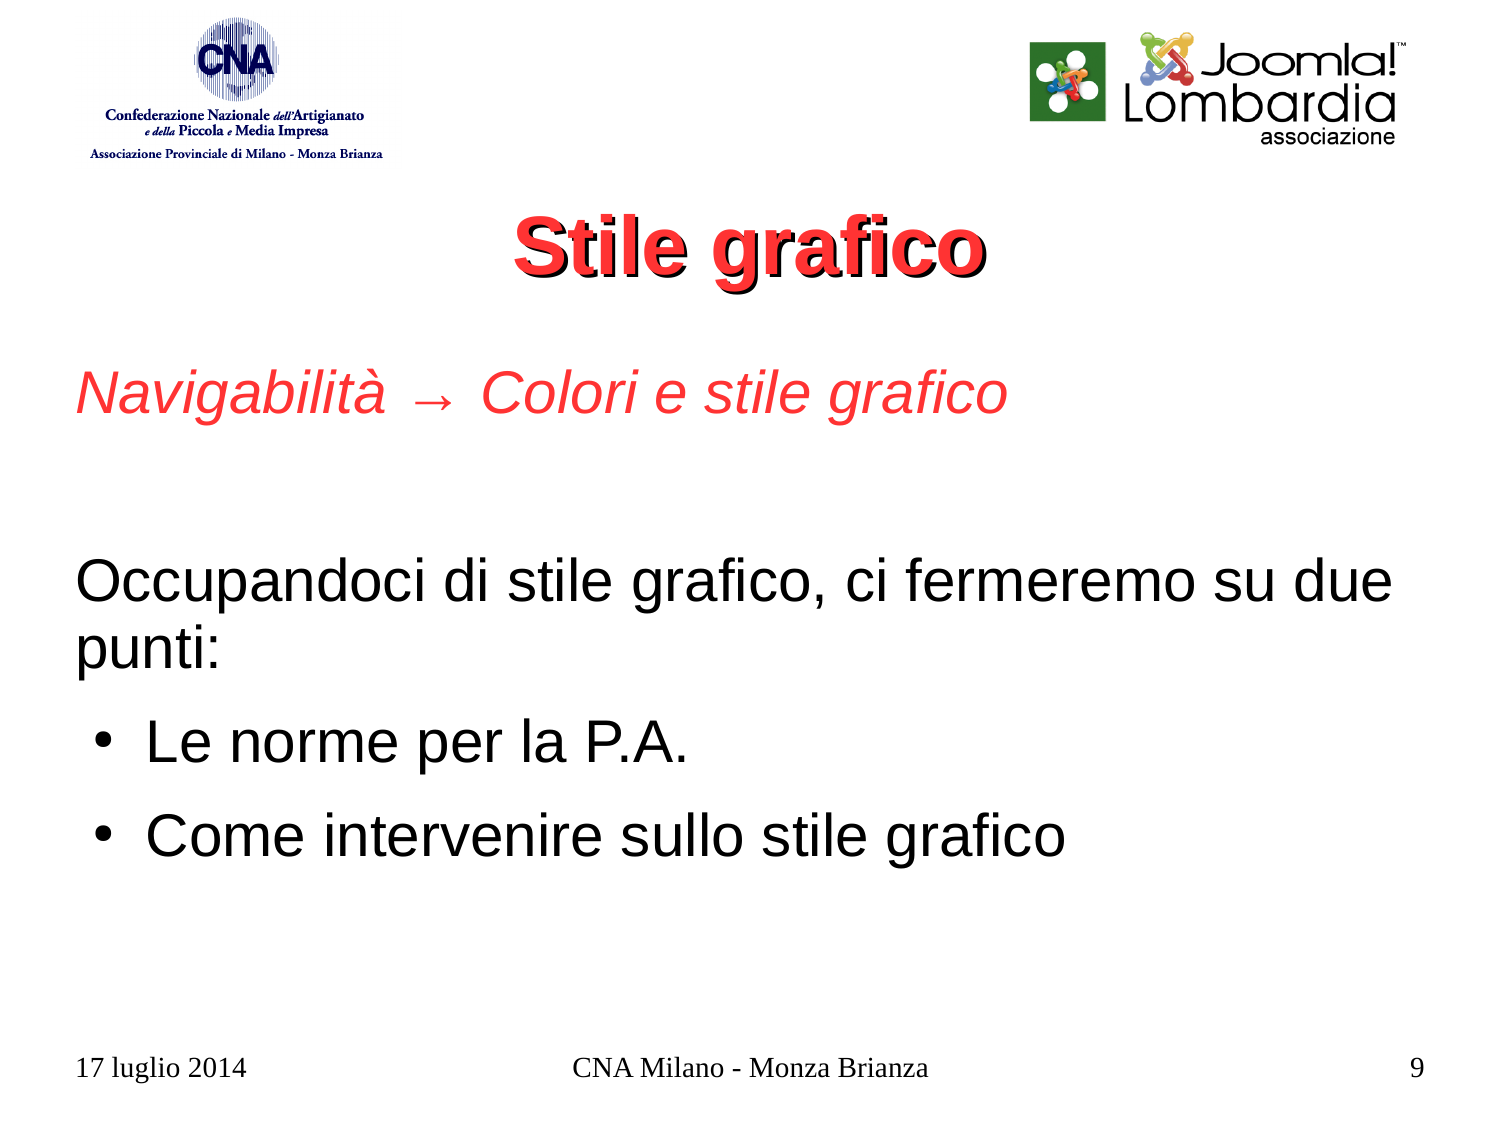

# Stile grafico
Navigabilità → Colori e stile grafico
Occupandoci di stile grafico, ci fermeremo su due punti:
Le norme per la P.A.
Come intervenire sullo stile grafico
17 luglio 2014
CNA Milano - Monza Brianza
9